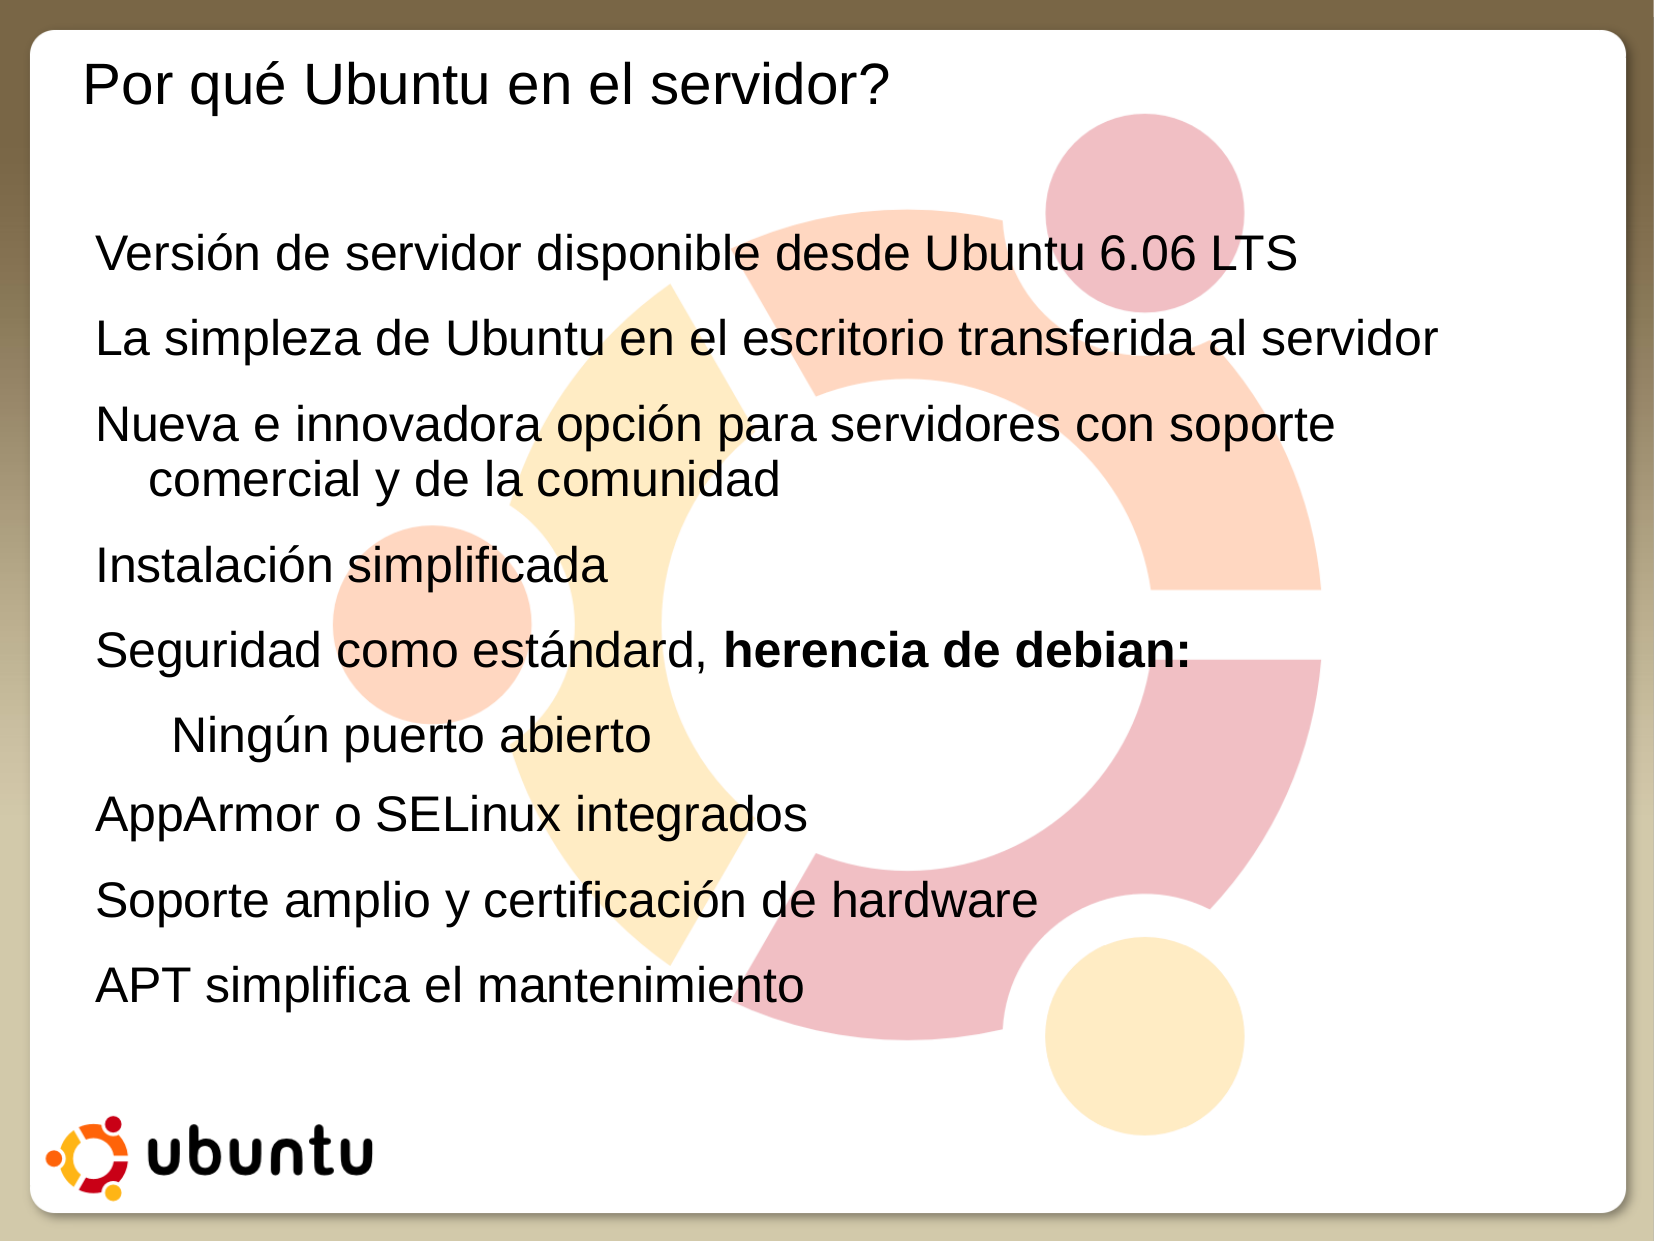

Por qué Ubuntu en el servidor?
# Versión de servidor disponible desde Ubuntu 6.06 LTS
La simpleza de Ubuntu en el escritorio transferida al servidor
Nueva e innovadora opción para servidores con soporte comercial y de la comunidad
Instalación simplificada
Seguridad como estándard, herencia de debian:
Ningún puerto abierto
AppArmor o SELinux integrados
Soporte amplio y certificación de hardware
APT simplifica el mantenimiento